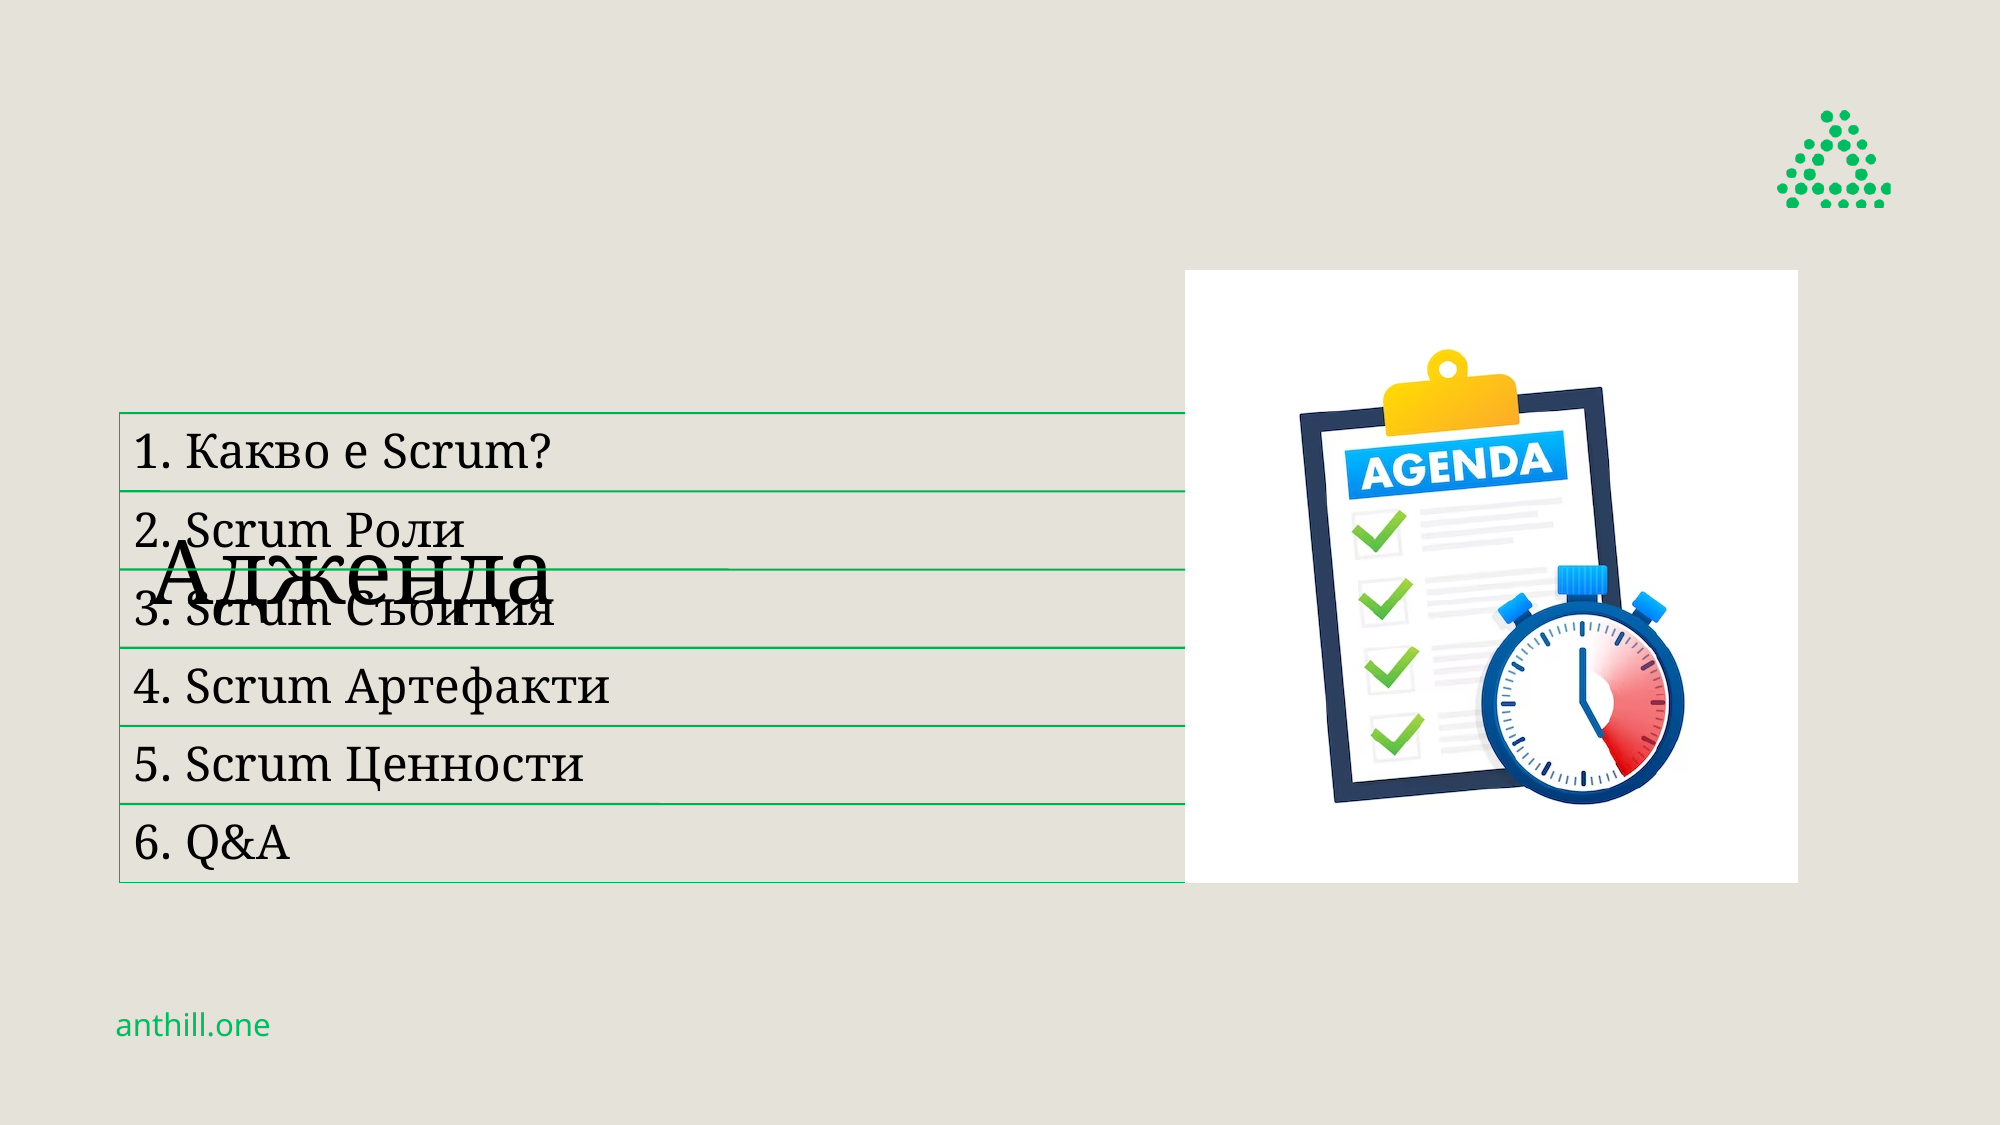

1. Какво е Scrum?
2. Scrum Роли
3. Scrum Събития
4. Scrum Артефакти
5. Scrum Ценности
6. Q&A
# Адженда